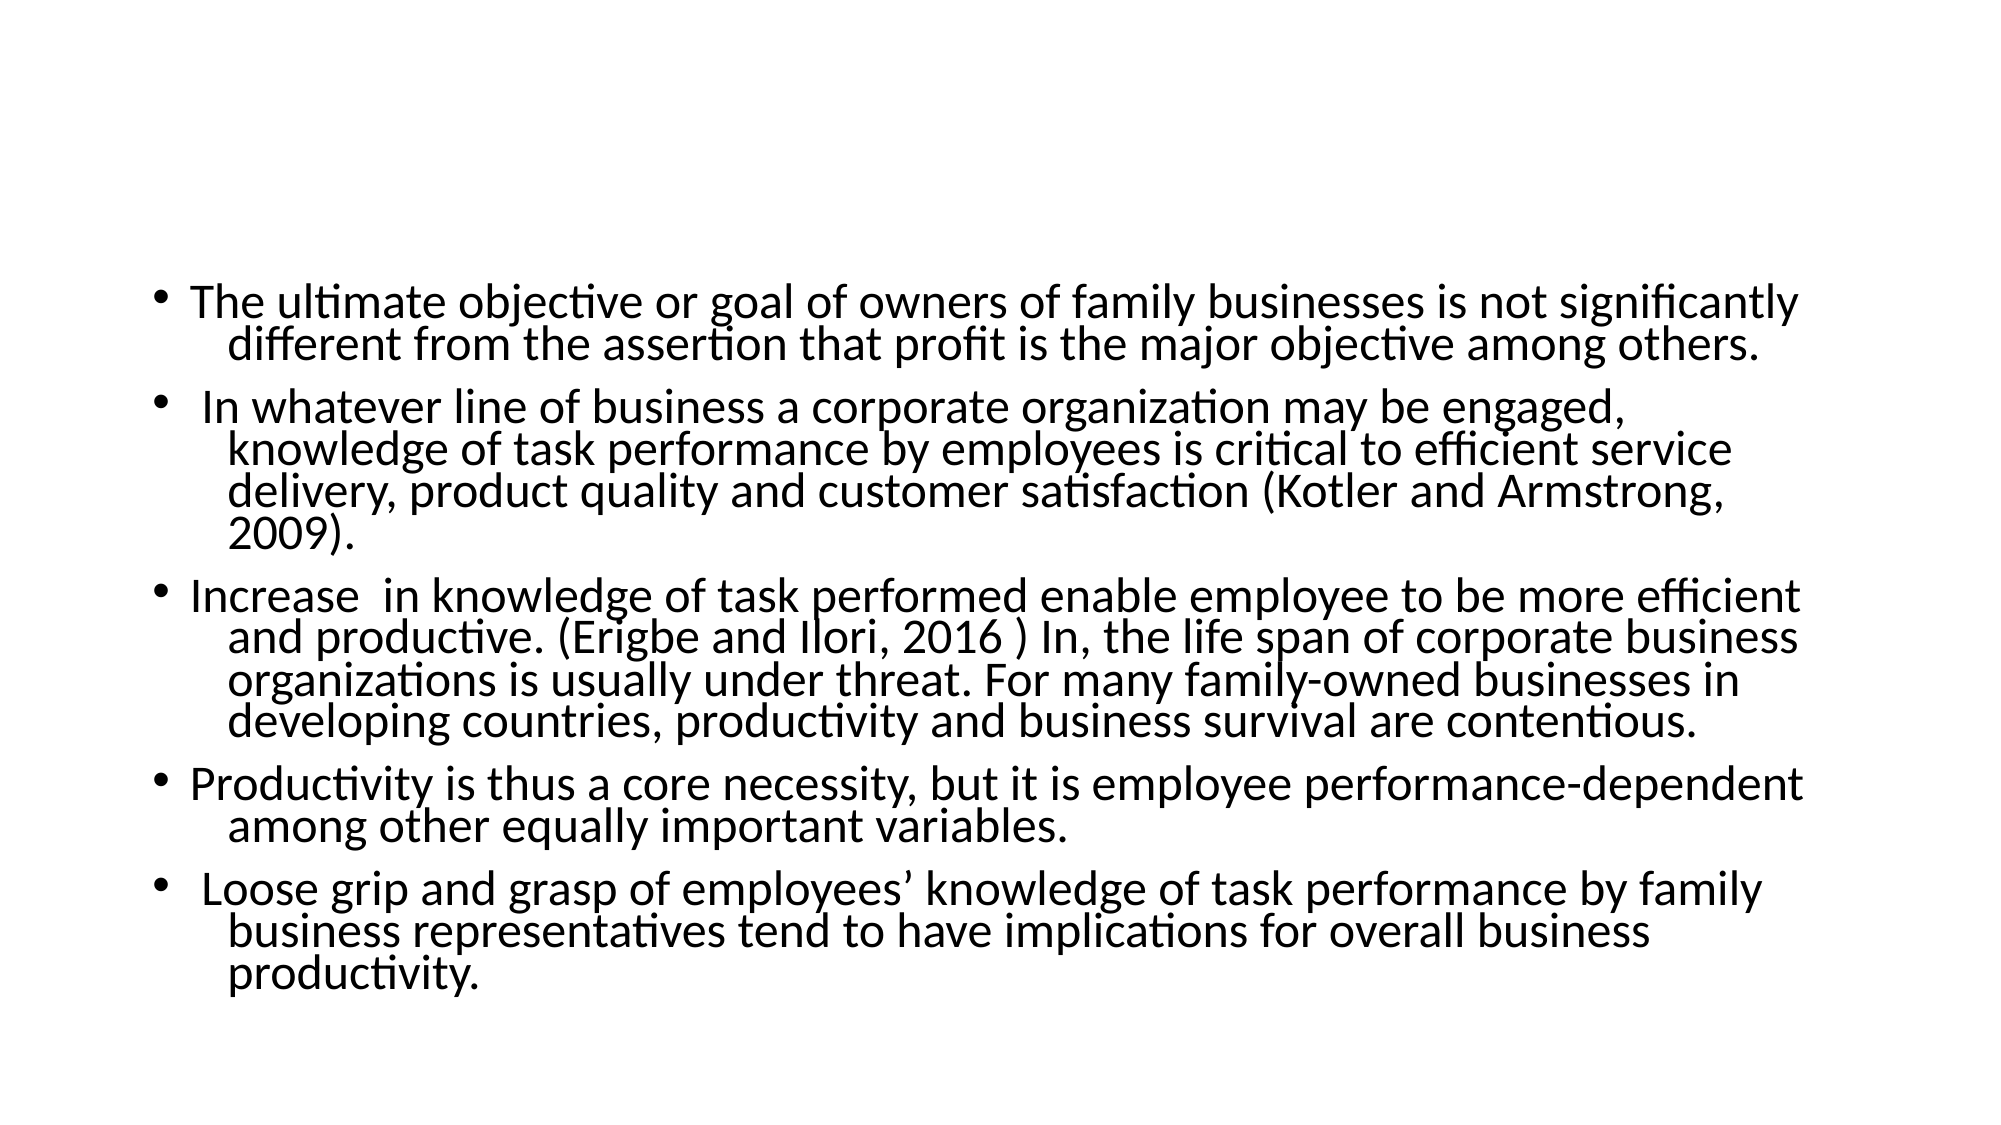

#
The ultimate objective or goal of owners of family businesses is not significantly different from the assertion that profit is the major objective among others.
 In whatever line of business a corporate organization may be engaged, knowledge of task performance by employees is critical to efficient service delivery, product quality and customer satisfaction (Kotler and Armstrong, 2009).
Increase in knowledge of task performed enable employee to be more efficient and productive. (Erigbe and Ilori, 2016 ) In, the life span of corporate business organizations is usually under threat. For many family-owned businesses in developing countries, productivity and business survival are contentious.
Productivity is thus a core necessity, but it is employee performance-dependent among other equally important variables.
 Loose grip and grasp of employees’ knowledge of task performance by family business representatives tend to have implications for overall business productivity.